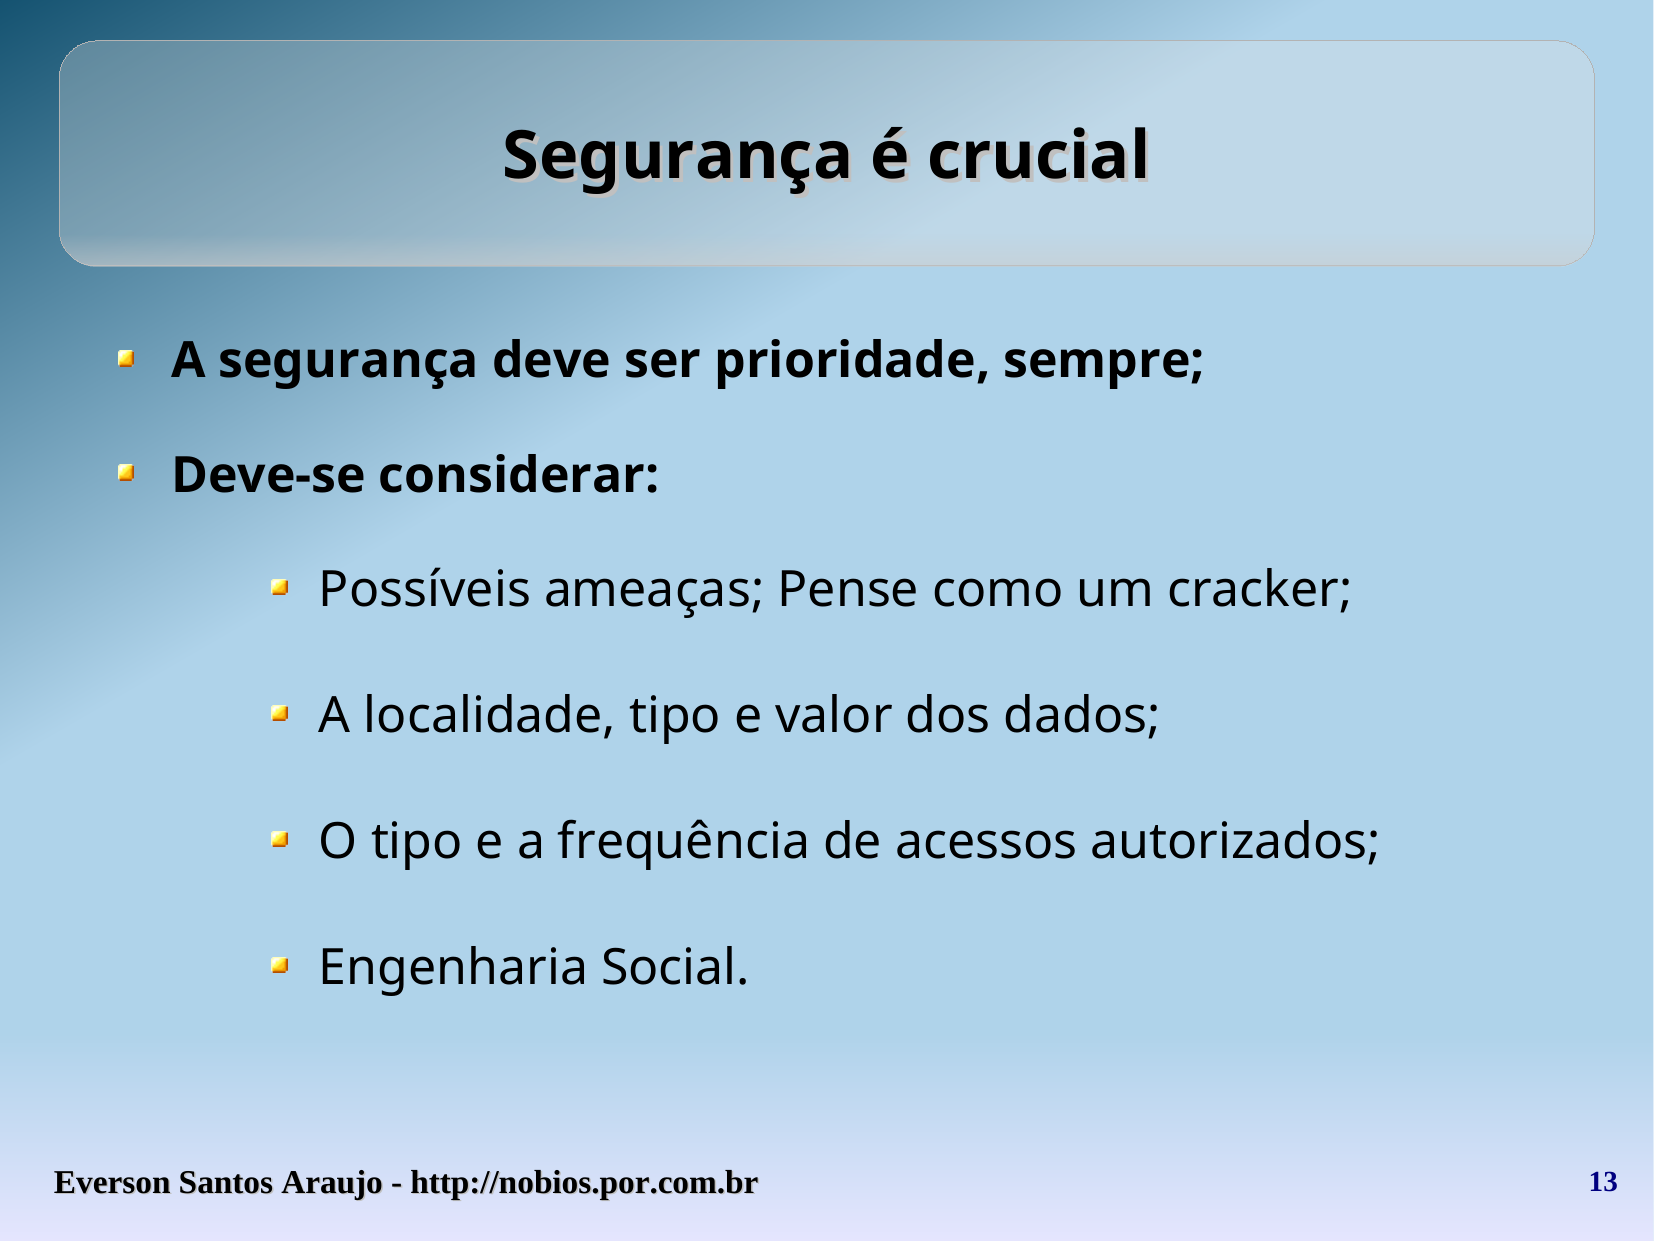

# Segurança é crucial
A segurança deve ser prioridade, sempre;
Deve-se considerar:
Possíveis ameaças; Pense como um cracker;
A localidade, tipo e valor dos dados;
O tipo e a frequência de acessos autorizados;
Engenharia Social.
Everson Santos Araujo - http://nobios.por.com.br
13